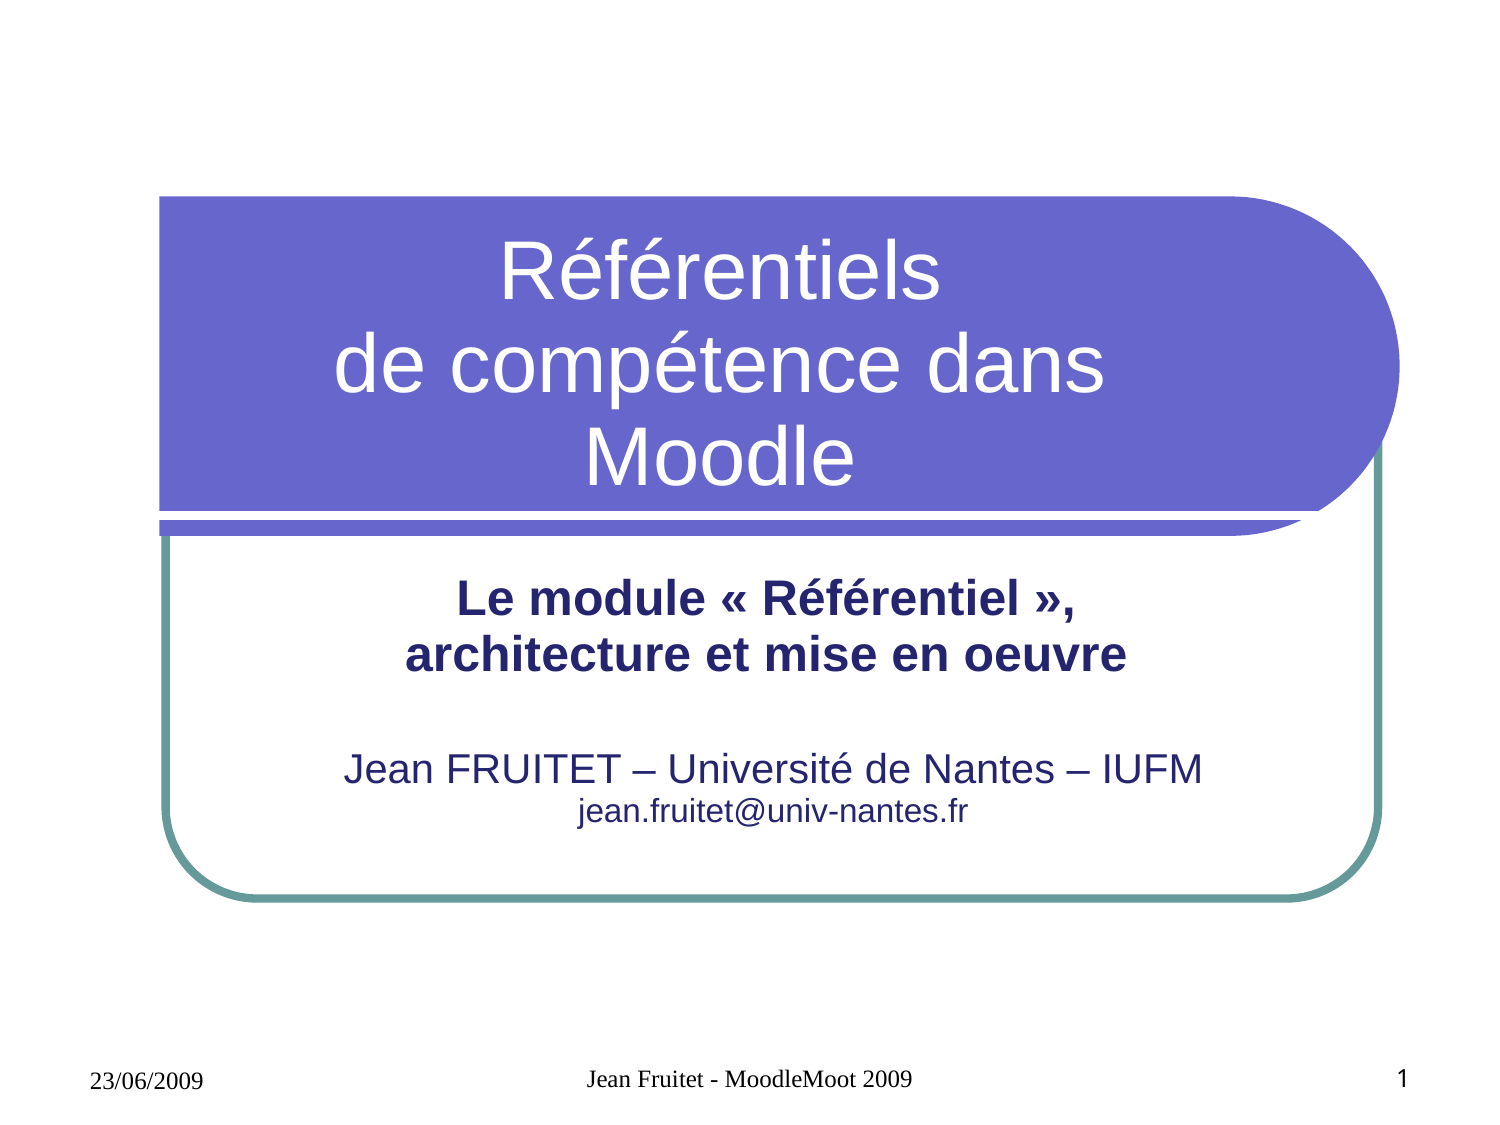

# Référentiels  de compétence dans Moodle
Le module « Référentiel »,
architecture et mise en oeuvre
Jean FRUITET – Université de Nantes – IUFM
jean.fruitet@univ-nantes.fr
23/06/2009
1
Jean Fruitet - MoodleMoot 2009